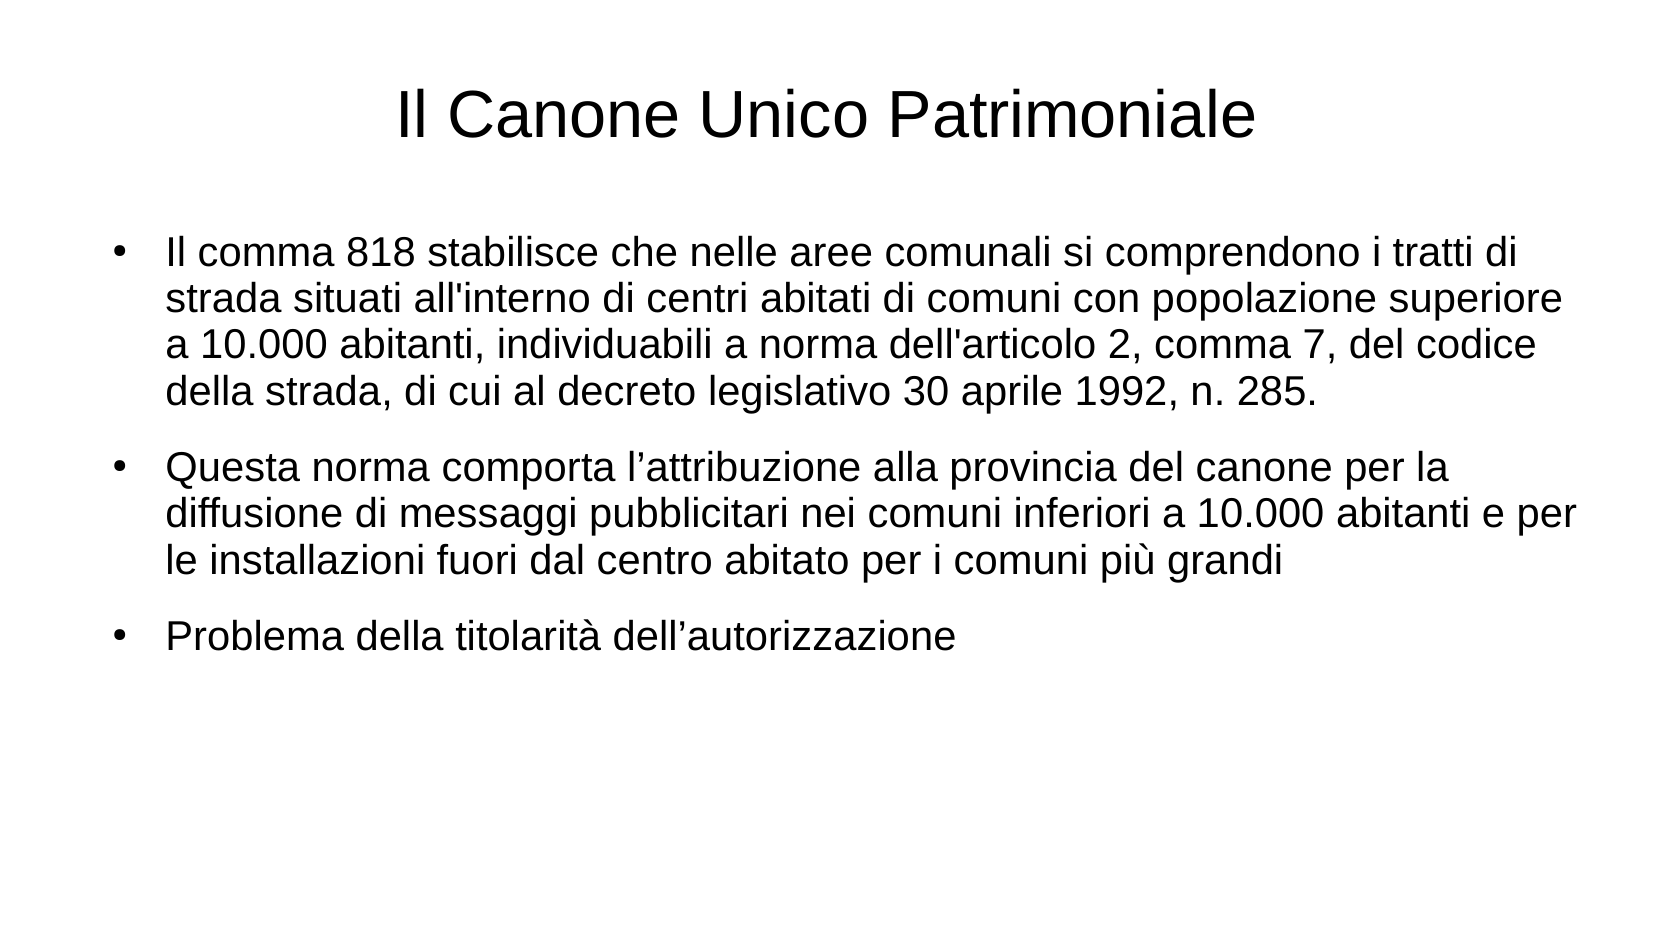

# Il Canone Unico Patrimoniale
Il comma 818 stabilisce che nelle aree comunali si comprendono i tratti di strada situati all'interno di centri abitati di comuni con popolazione superiore a 10.000 abitanti, individuabili a norma dell'articolo 2, comma 7, del codice della strada, di cui al decreto legislativo 30 aprile 1992, n. 285.
Questa norma comporta l’attribuzione alla provincia del canone per la diffusione di messaggi pubblicitari nei comuni inferiori a 10.000 abitanti e per le installazioni fuori dal centro abitato per i comuni più grandi
Problema della titolarità dell’autorizzazione